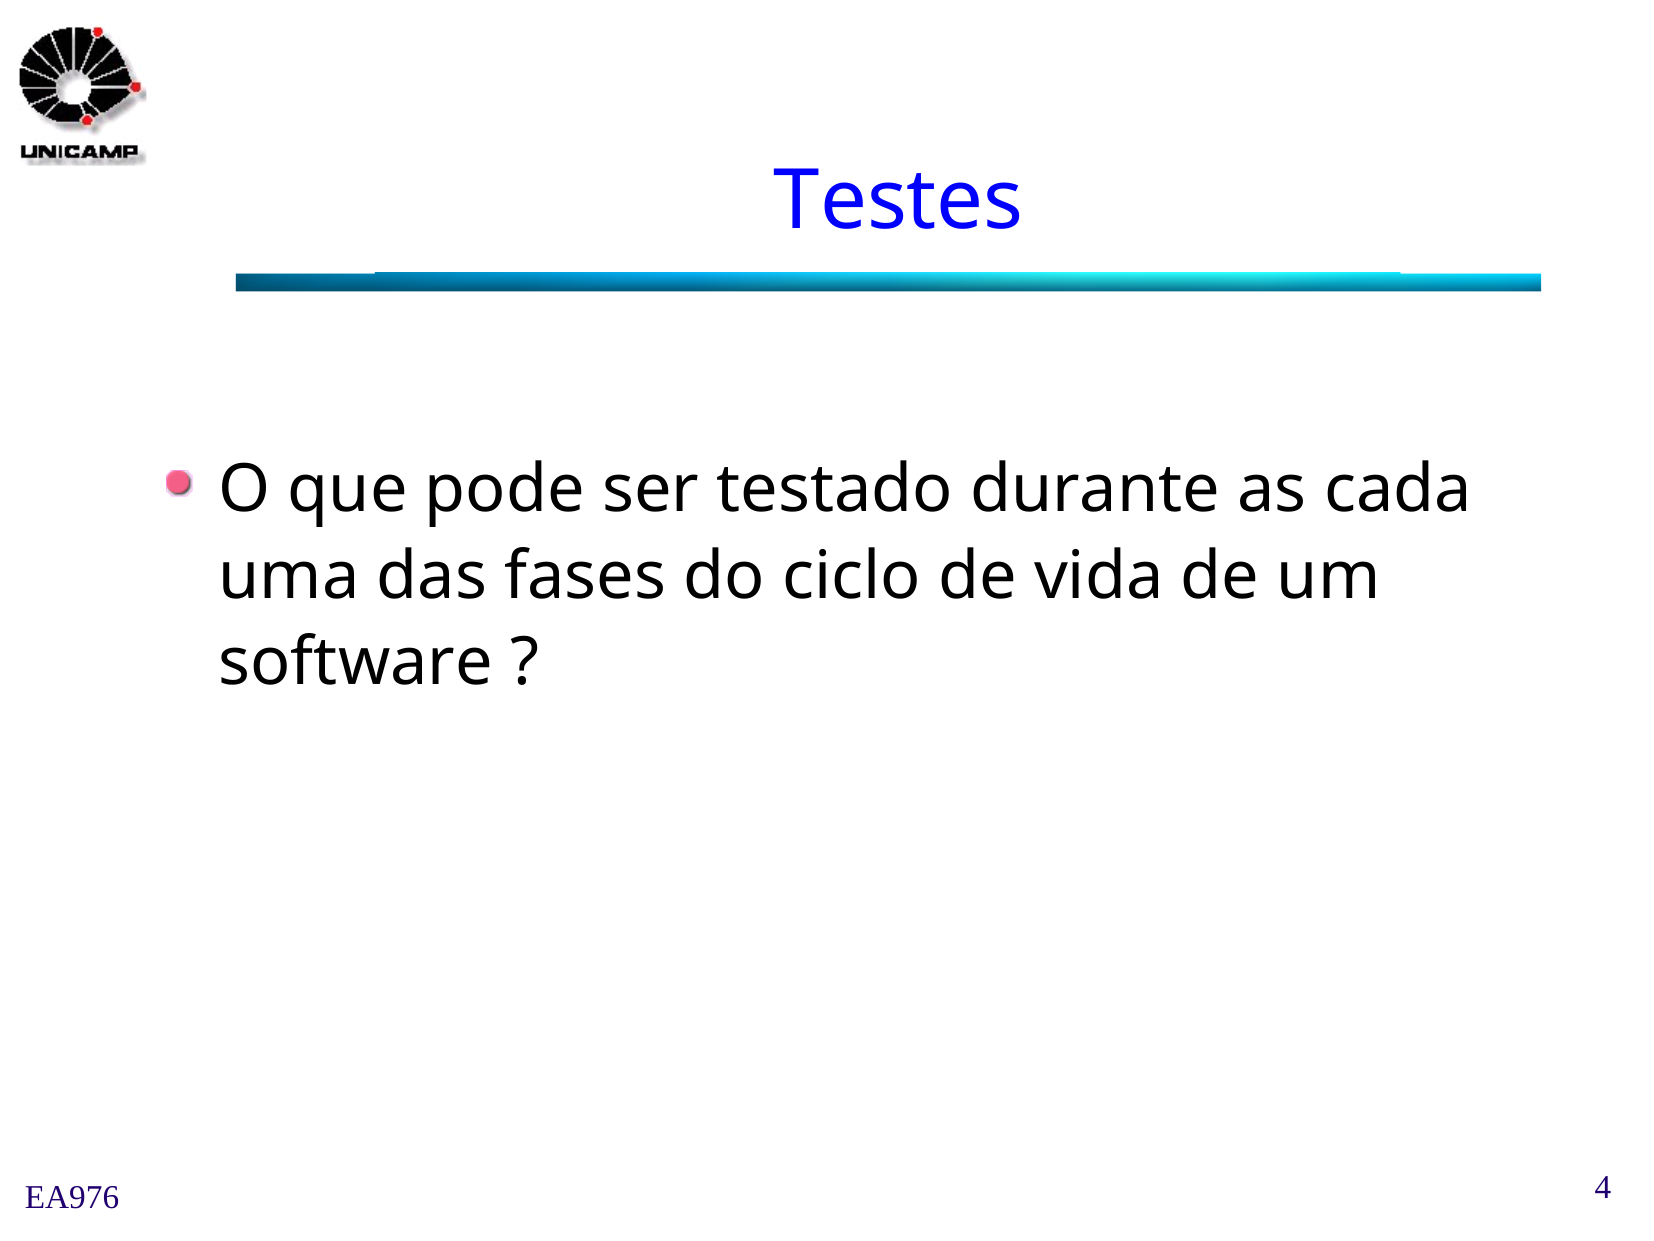

# Testes
O que pode ser testado durante as cada uma das fases do ciclo de vida de um software ?
4